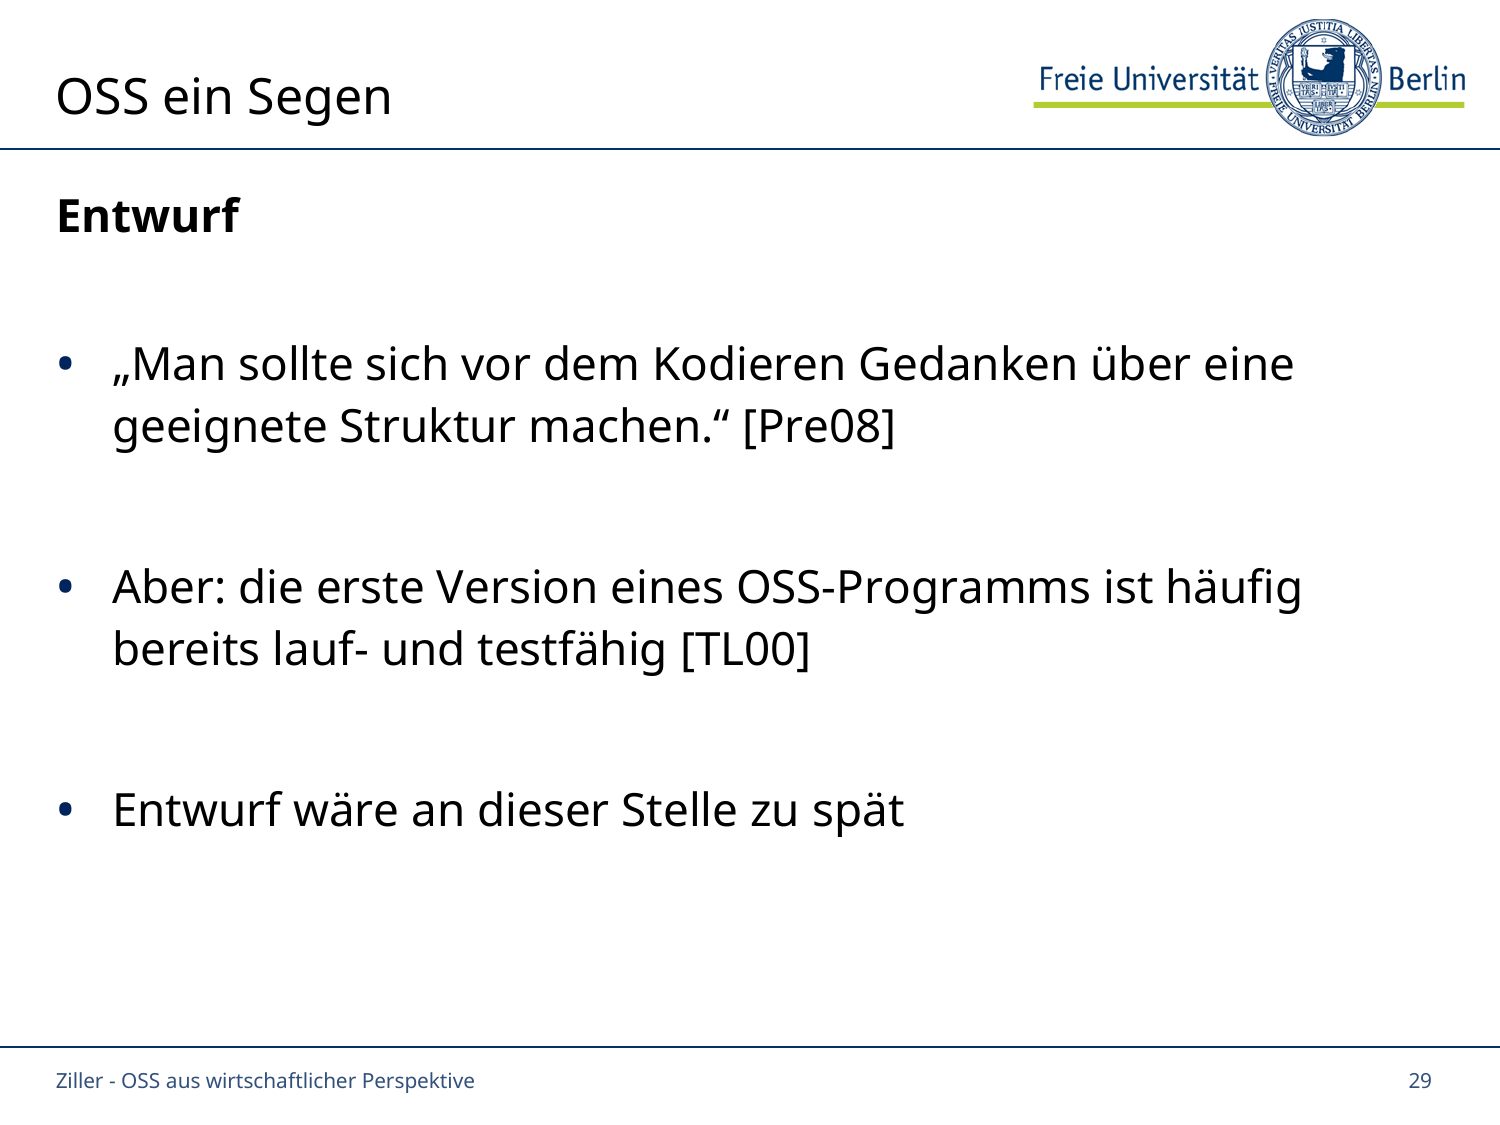

# OSS ein Segen
Entwurf
„Man sollte sich vor dem Kodieren Gedanken über eine geeignete Struktur machen.“ [Pre08]
Aber: die erste Version eines OSS-Programms ist häufig bereits lauf- und testfähig [TL00]
Entwurf wäre an dieser Stelle zu spät
Ziller - OSS aus wirtschaftlicher Perspektive
29